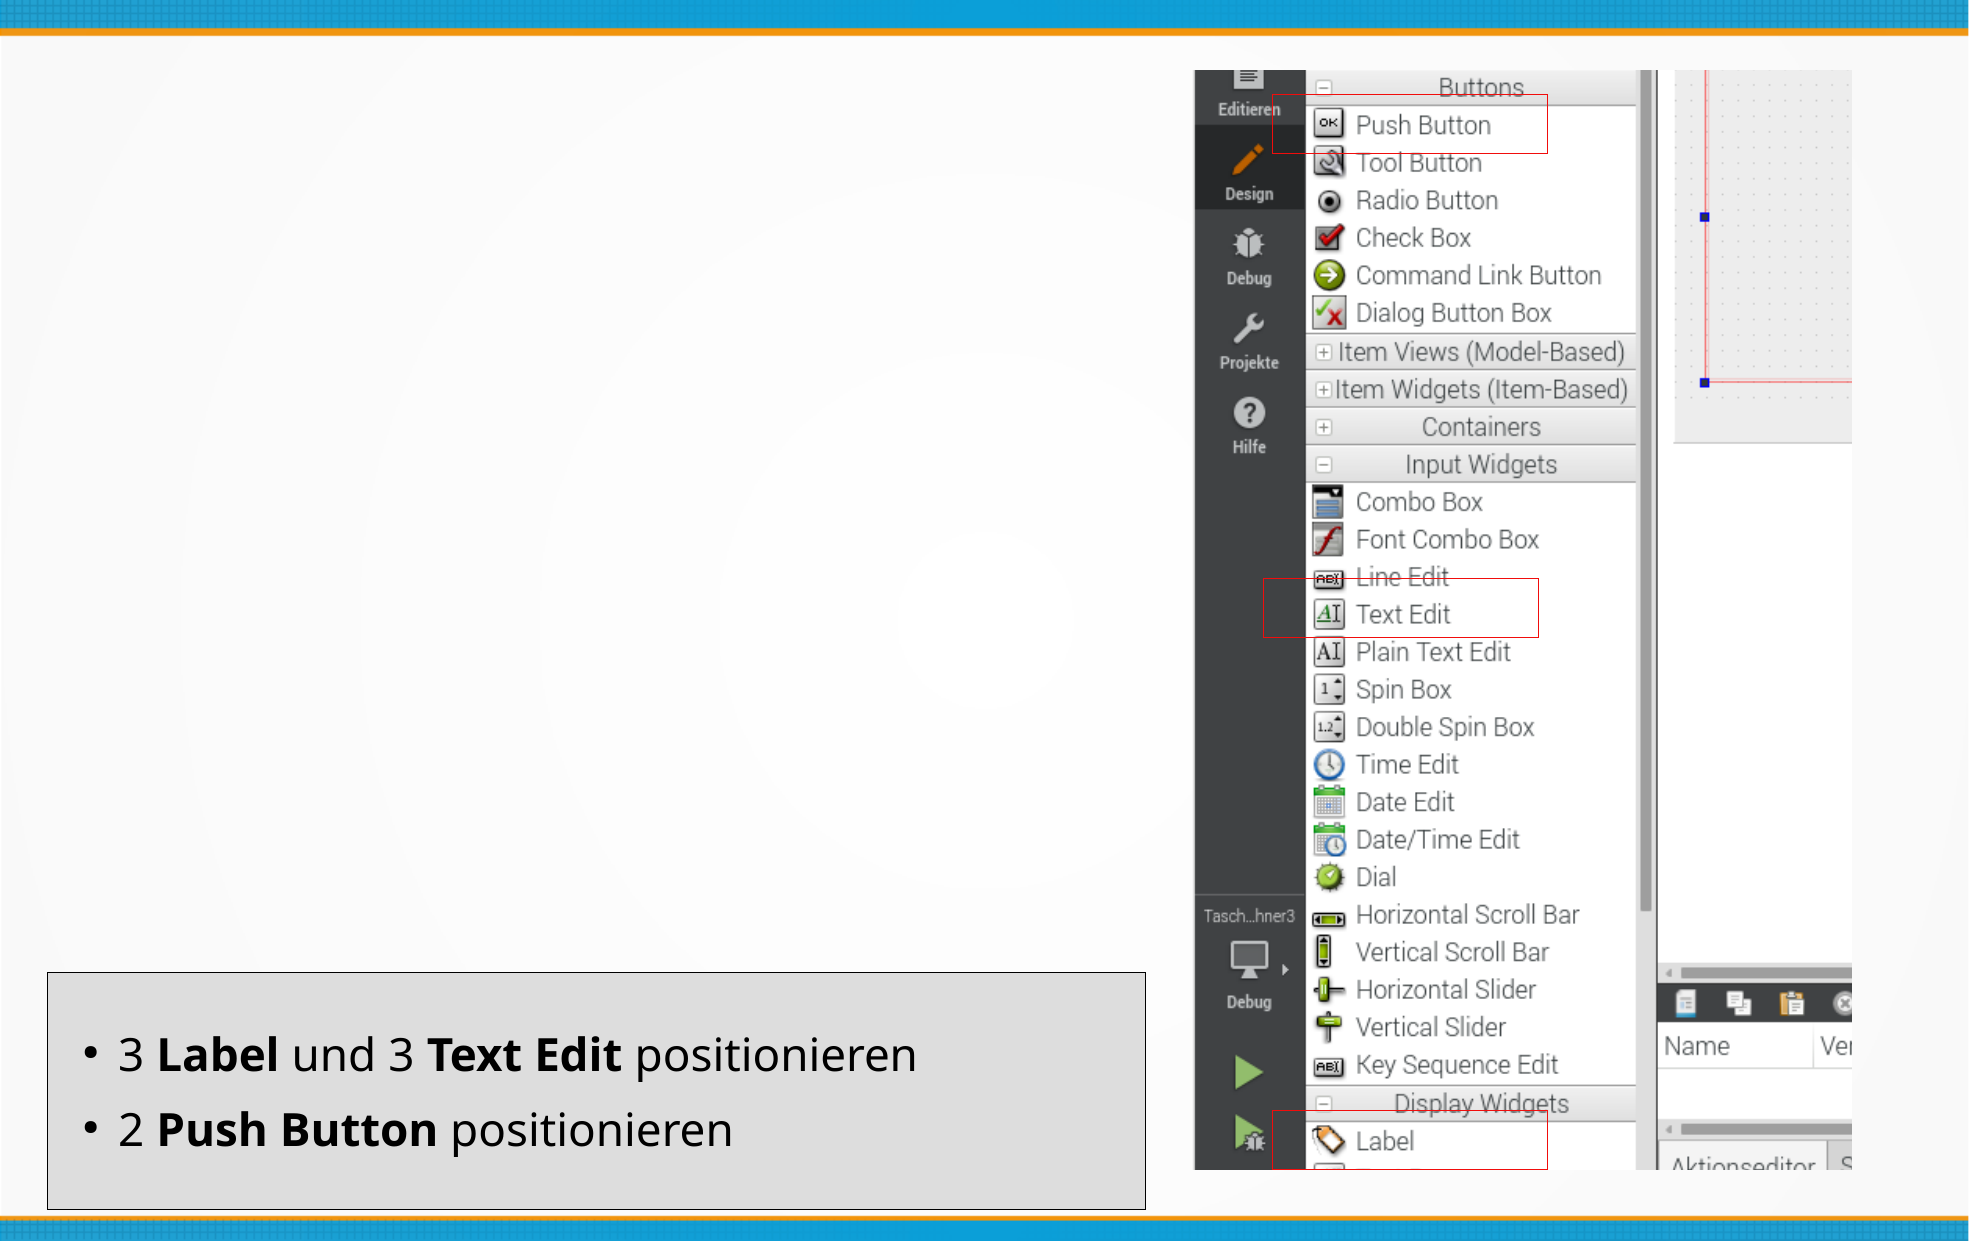

3 Label und 3 Text Edit positionieren
2 Push Button positionieren